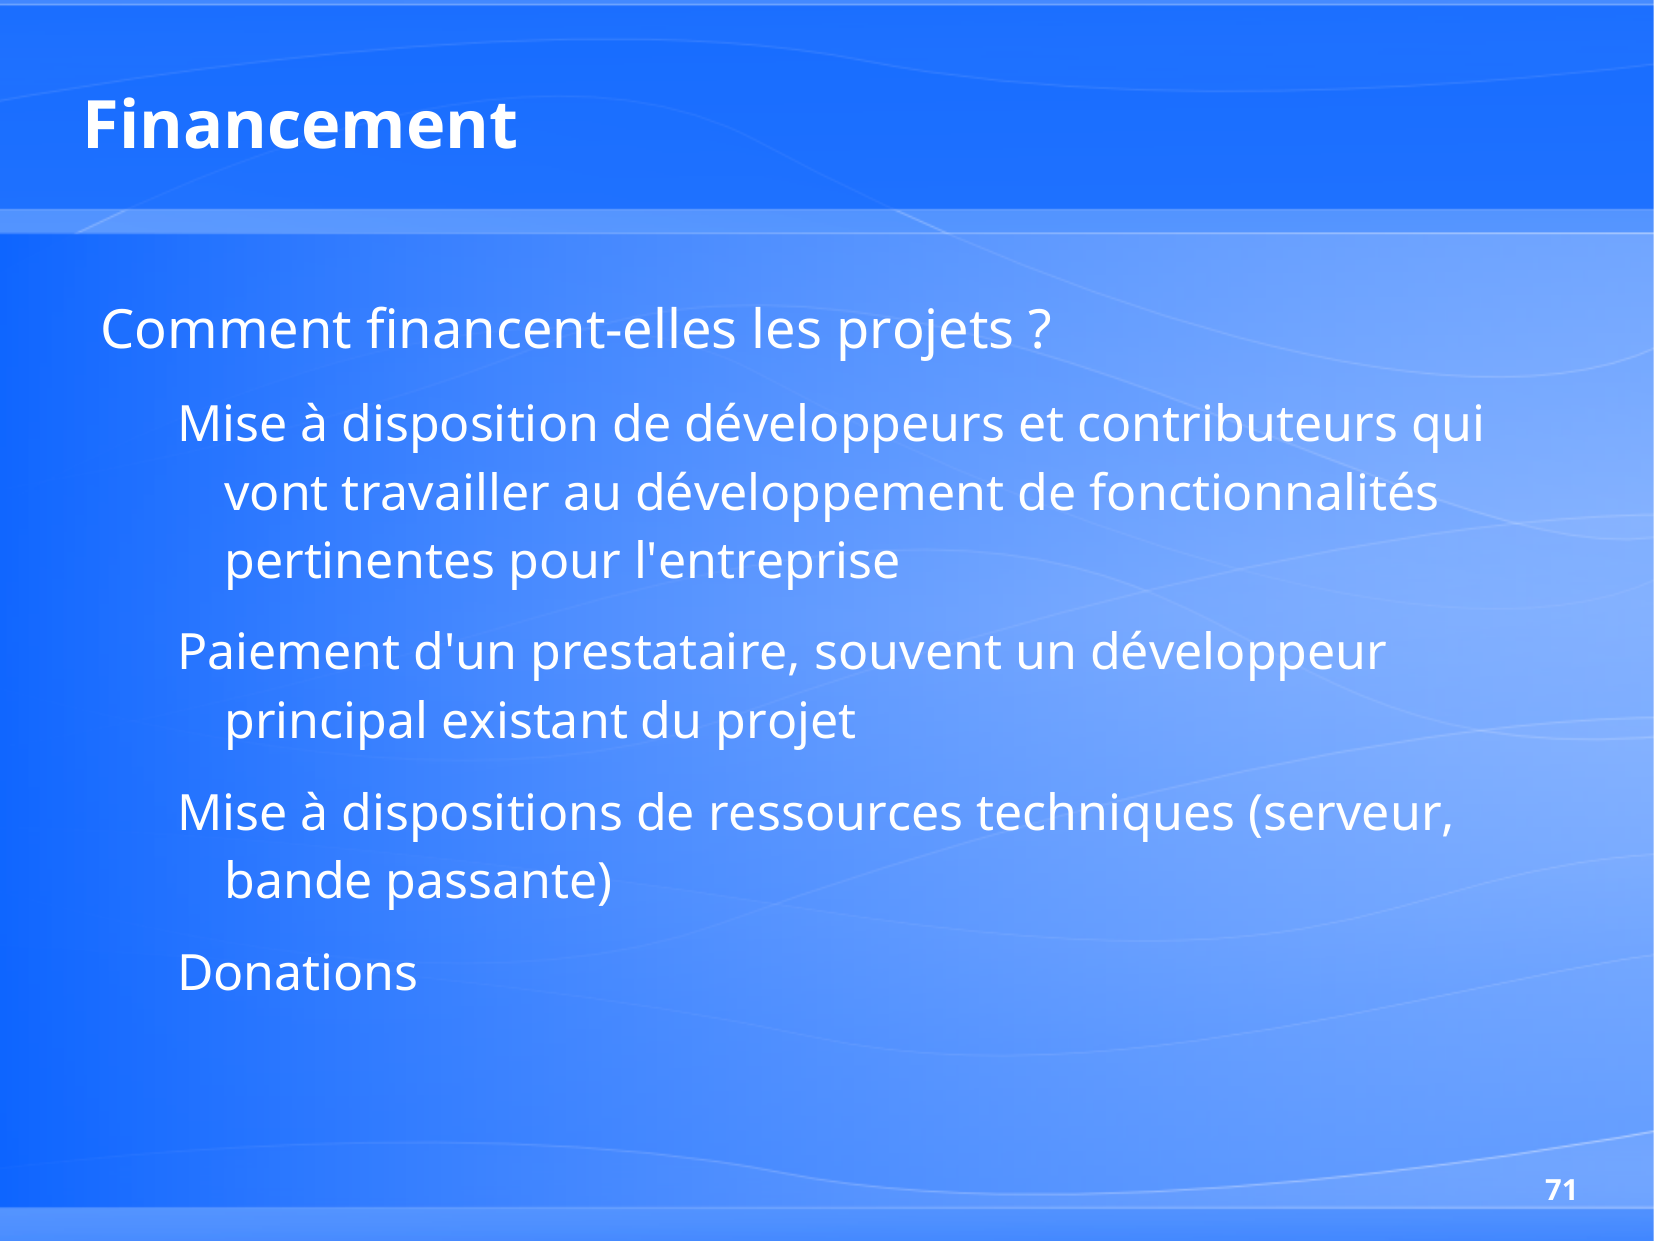

# Financement
Comment financent-elles les projets ?
Mise à disposition de développeurs et contributeurs qui vont travailler au développement de fonctionnalités pertinentes pour l'entreprise
Paiement d'un prestataire, souvent un développeur principal existant du projet
Mise à dispositions de ressources techniques (serveur, bande passante)
Donations
71